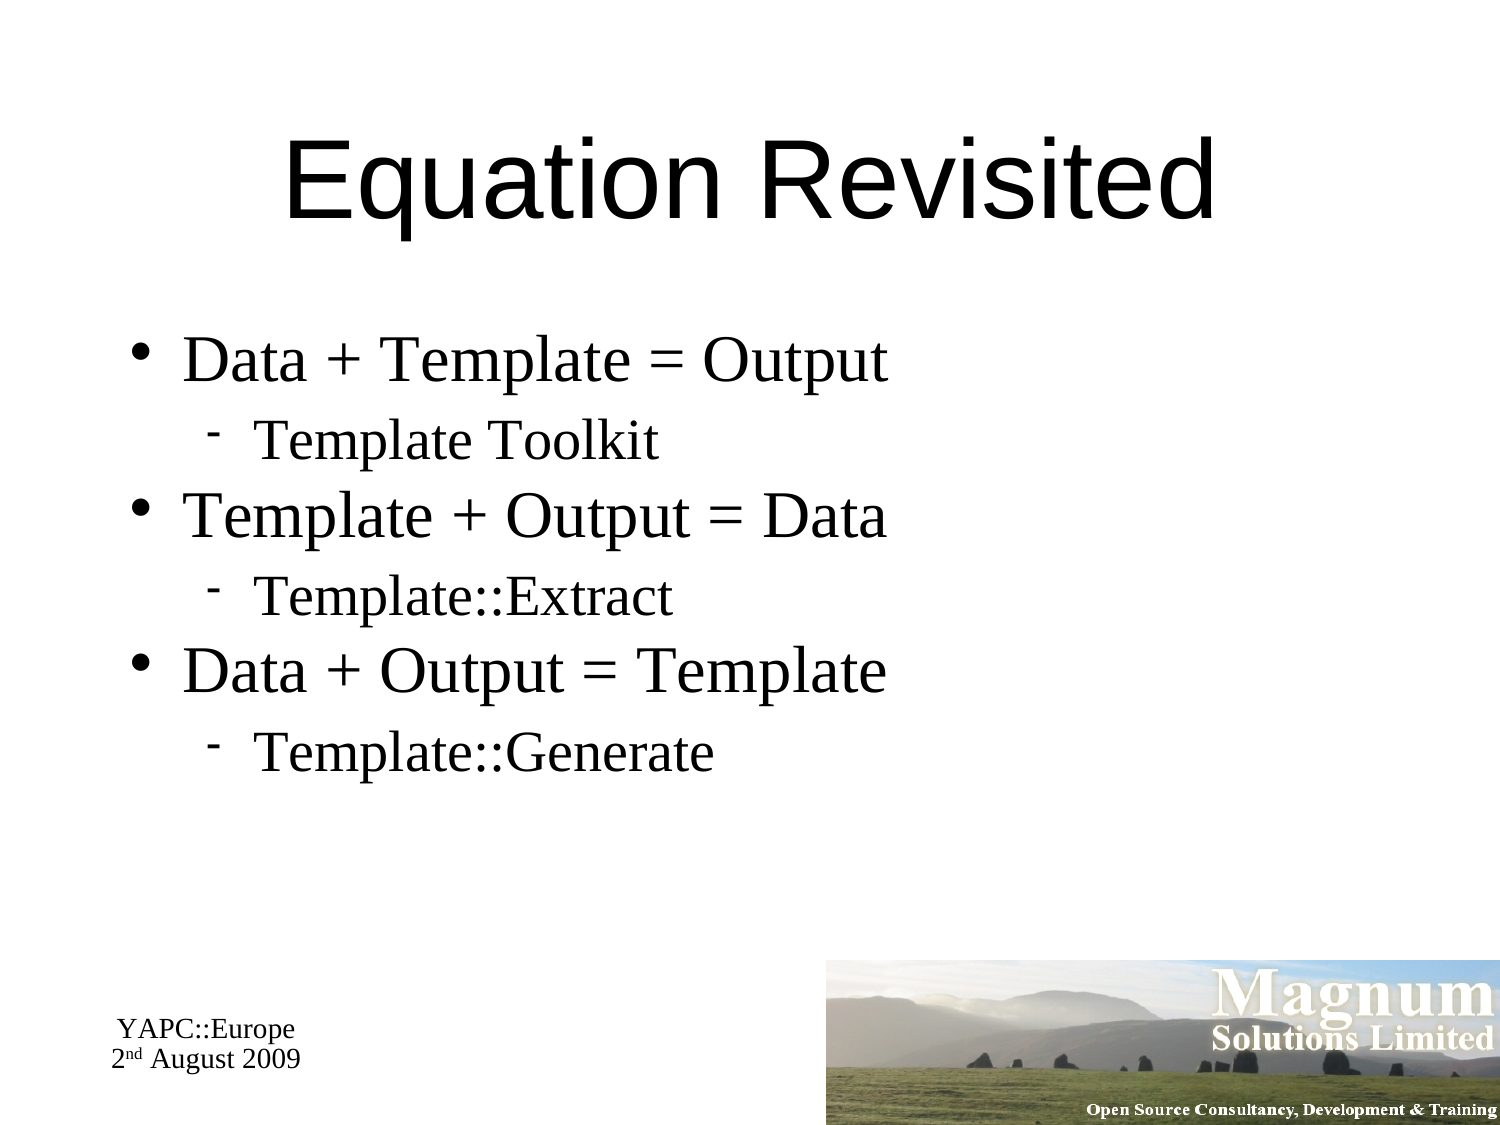

# Equation Revisited
Data + Template = Output
Template Toolkit
Template + Output = Data
Template::Extract
Data + Output = Template
Template::Generate
122